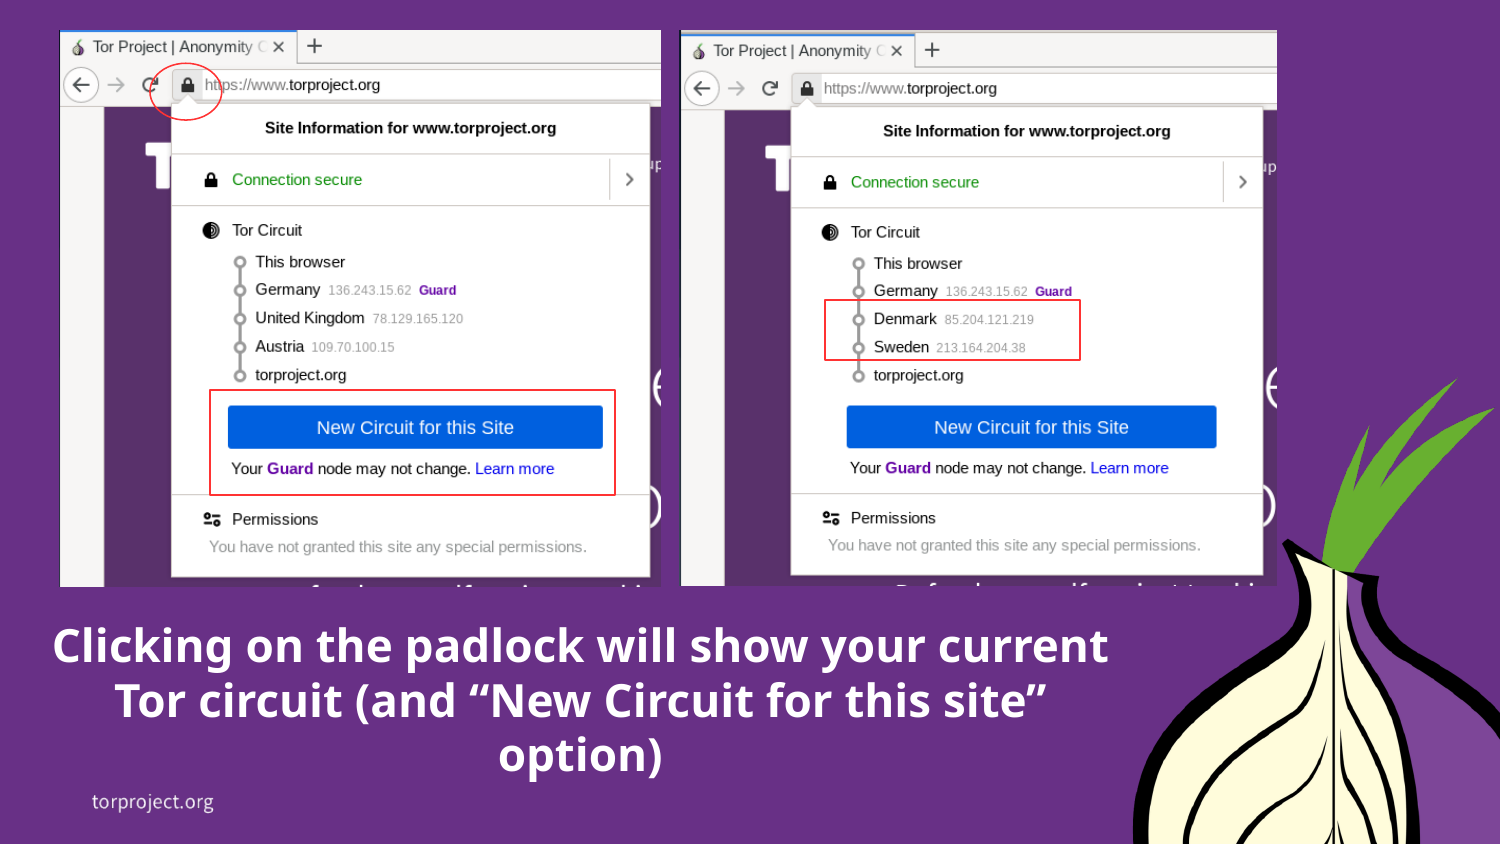

Clicking on the padlock will show your current Tor circuit (and “New Circuit for this site” option)